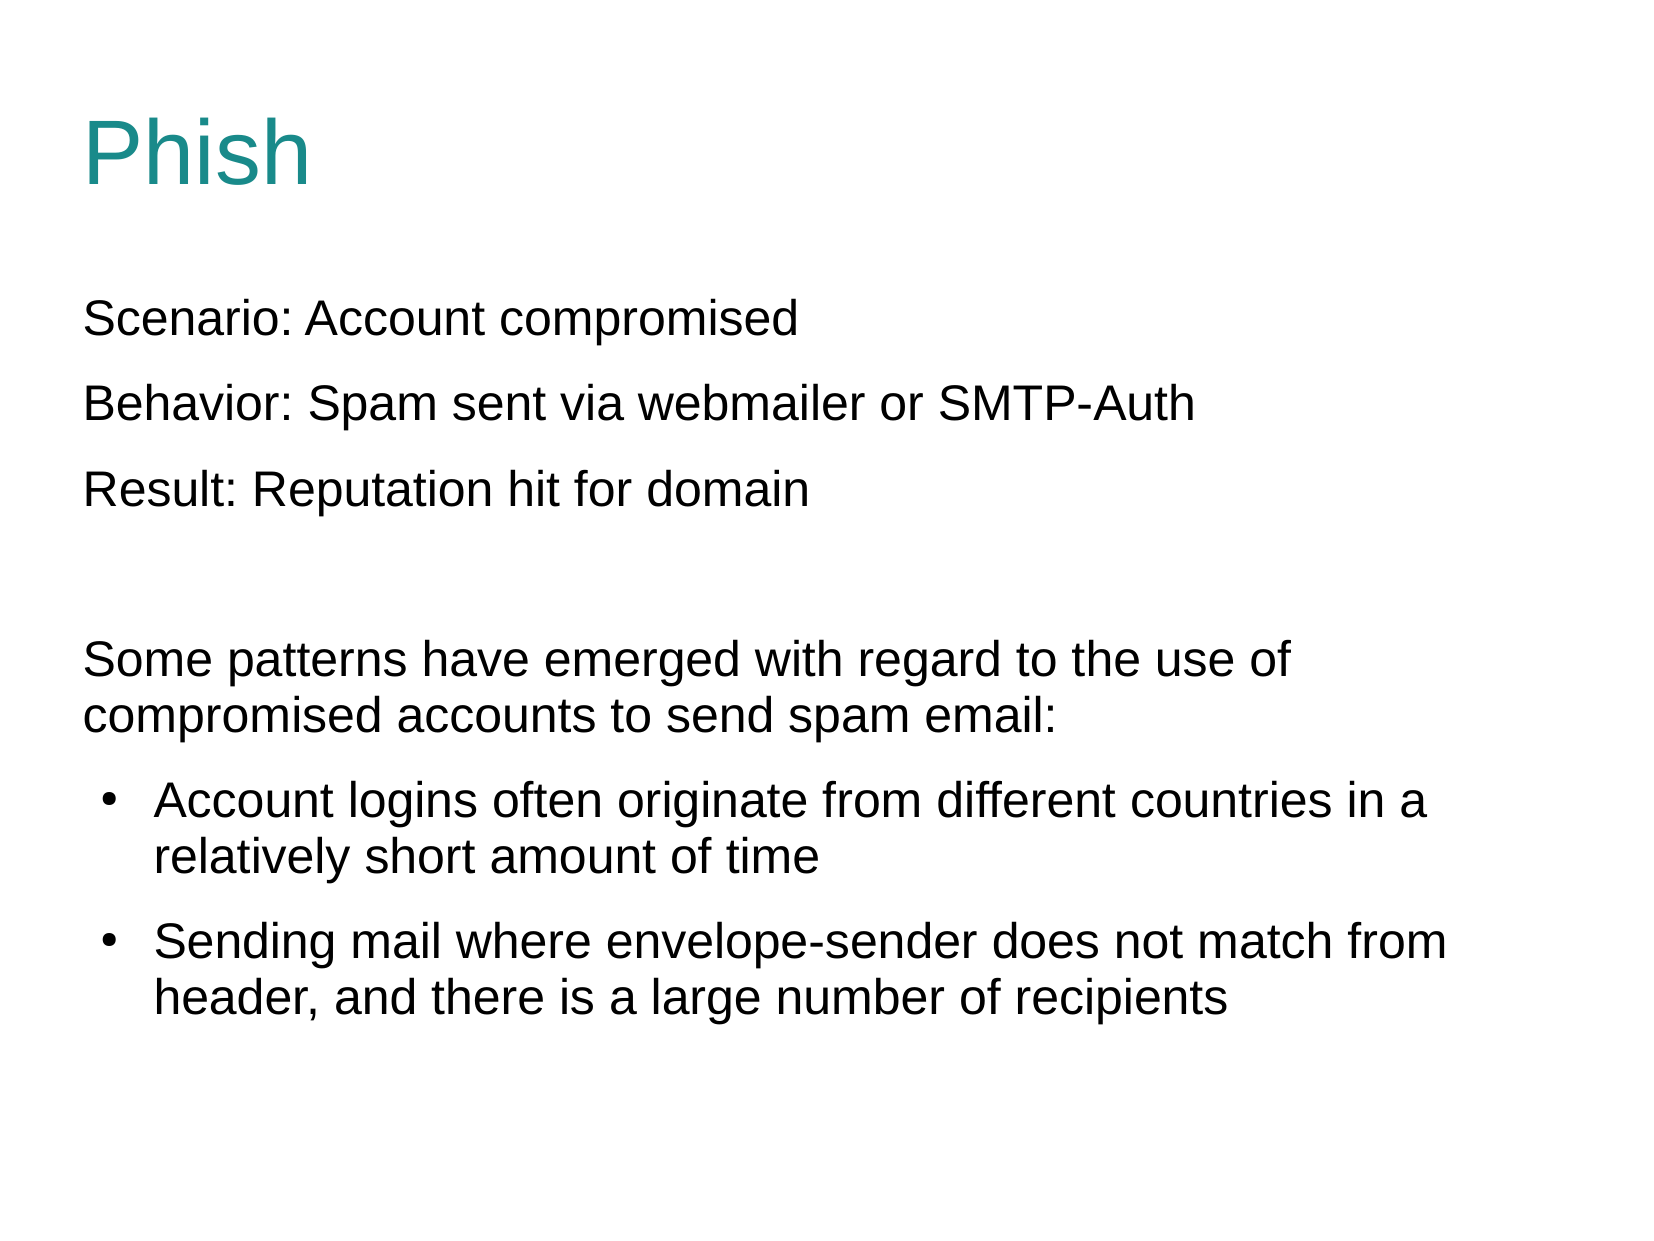

# Phish
Scenario: Account compromised
Behavior: Spam sent via webmailer or SMTP-Auth
Result: Reputation hit for domain
Some patterns have emerged with regard to the use of compromised accounts to send spam email:
Account logins often originate from different countries in a relatively short amount of time
Sending mail where envelope-sender does not match from header, and there is a large number of recipients